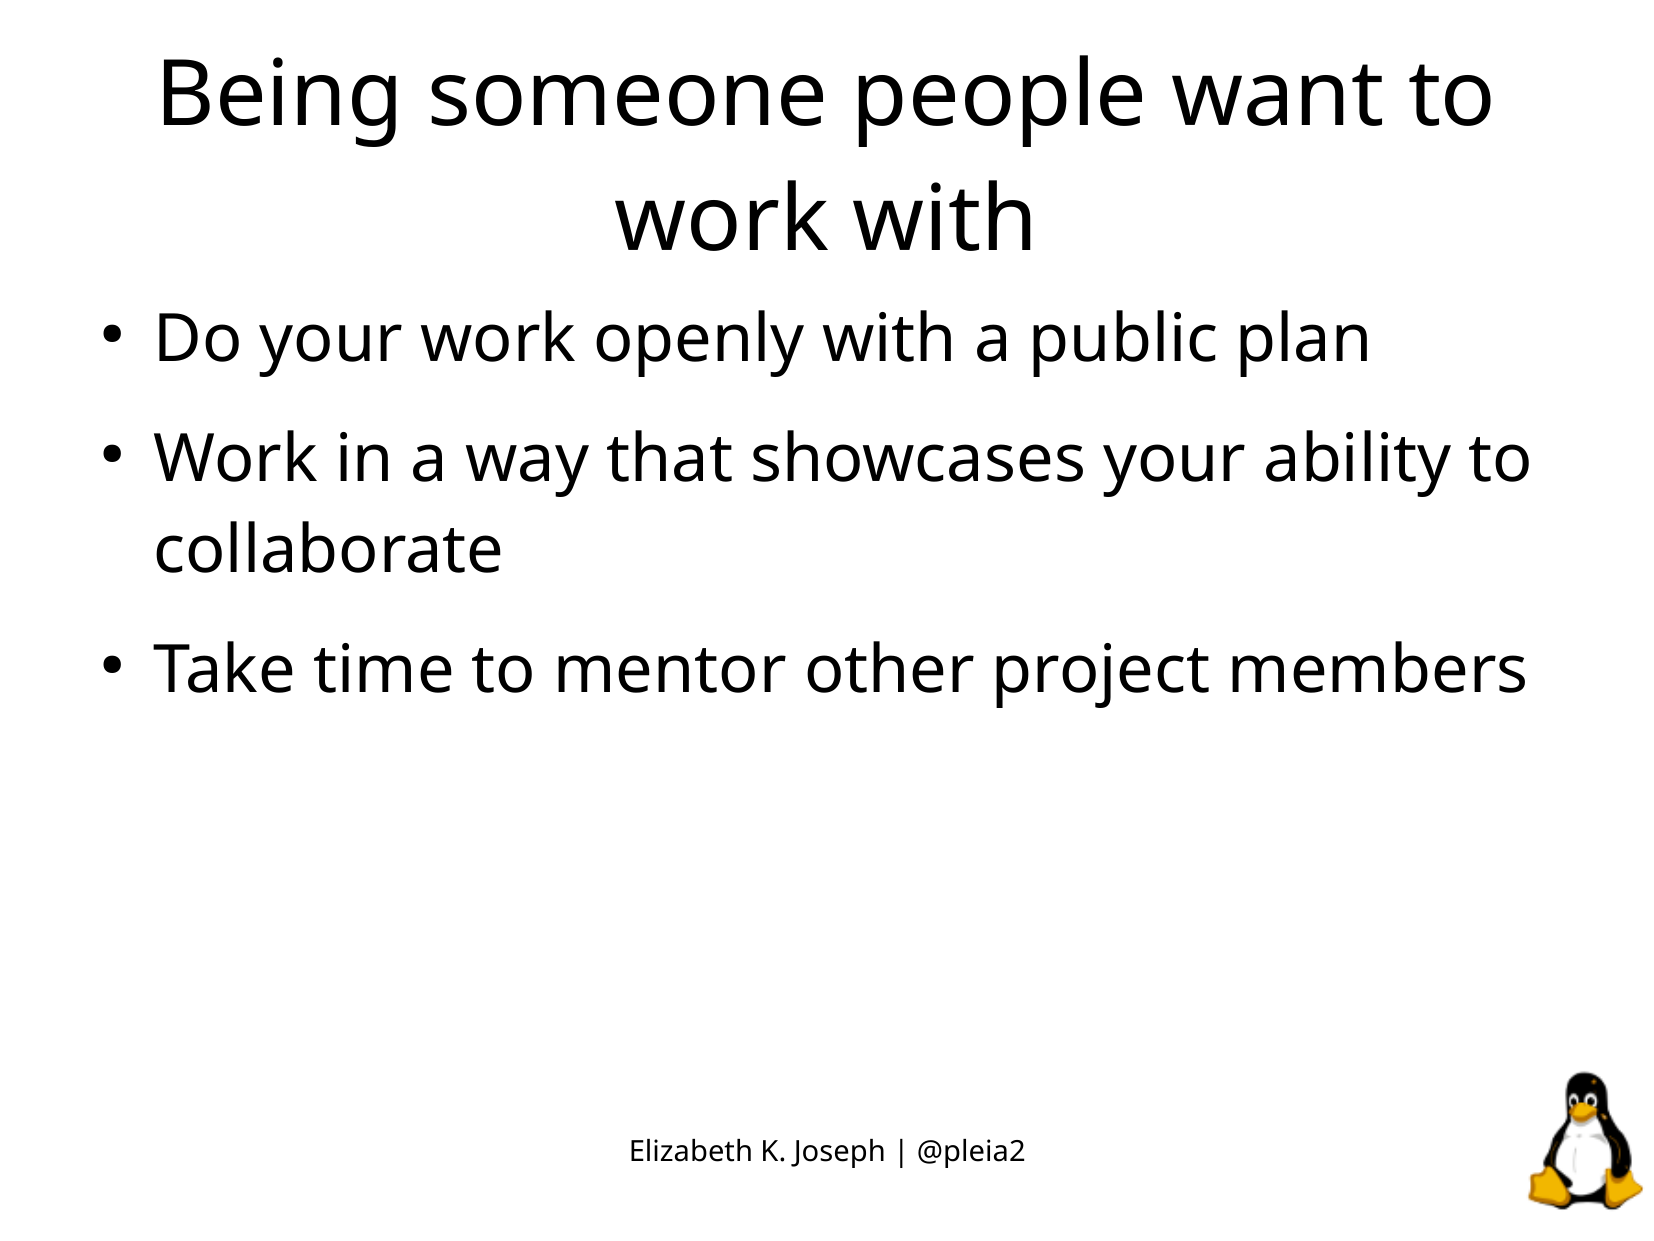

# Being someone people want to work with
Do your work openly with a public plan
Work in a way that showcases your ability to collaborate
Take time to mentor other project members
Elizabeth K. Joseph | @pleia2